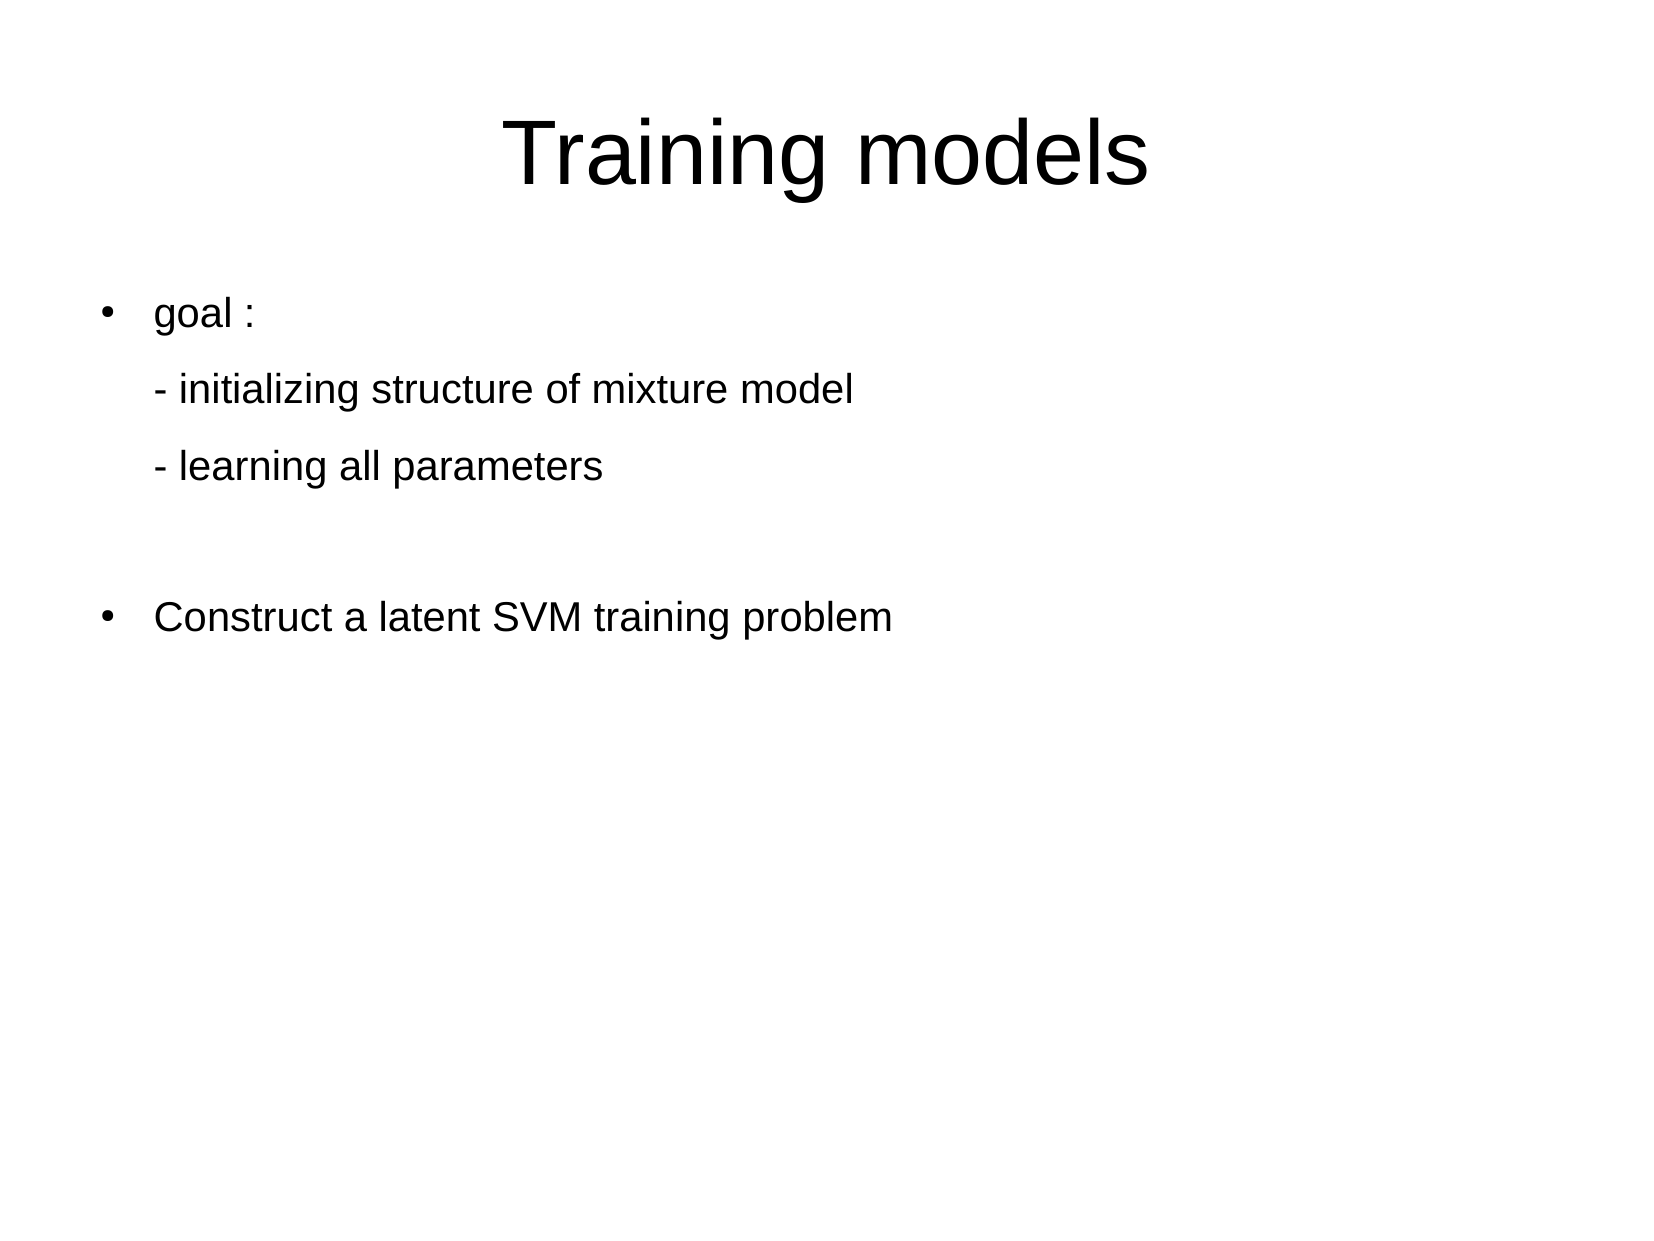

# Training models
goal :
- initializing structure of mixture model
- learning all parameters
Construct a latent SVM training problem